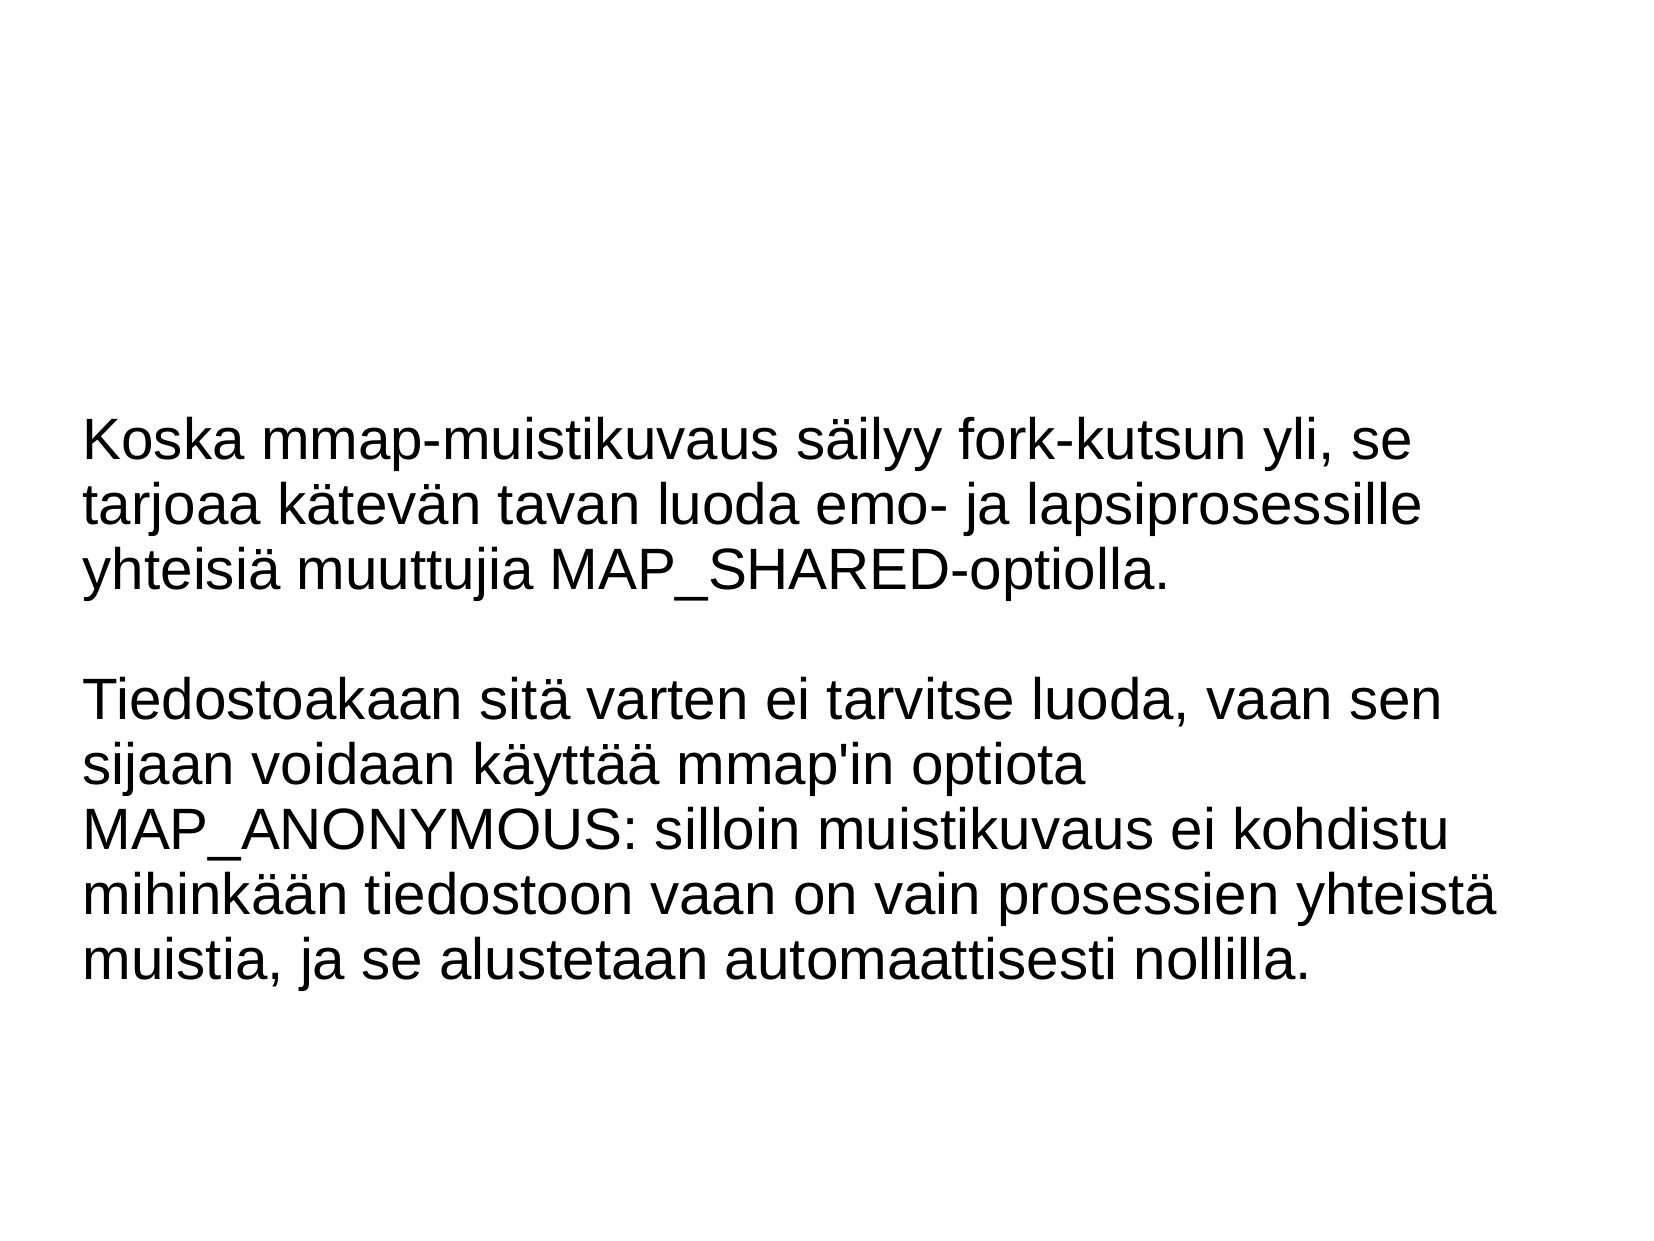

Koska mmap-muistikuvaus säilyy fork-kutsun yli, se tarjoaa kätevän tavan luoda emo- ja lapsiprosessille yhteisiä muuttujia MAP_SHARED-optiolla.
Tiedostoakaan sitä varten ei tarvitse luoda, vaan sen sijaan voidaan käyttää mmap'in optiota MAP_ANONYMOUS: silloin muistikuvaus ei kohdistu mihinkään tiedostoon vaan on vain prosessien yhteistä muistia, ja se alustetaan automaattisesti nollilla.